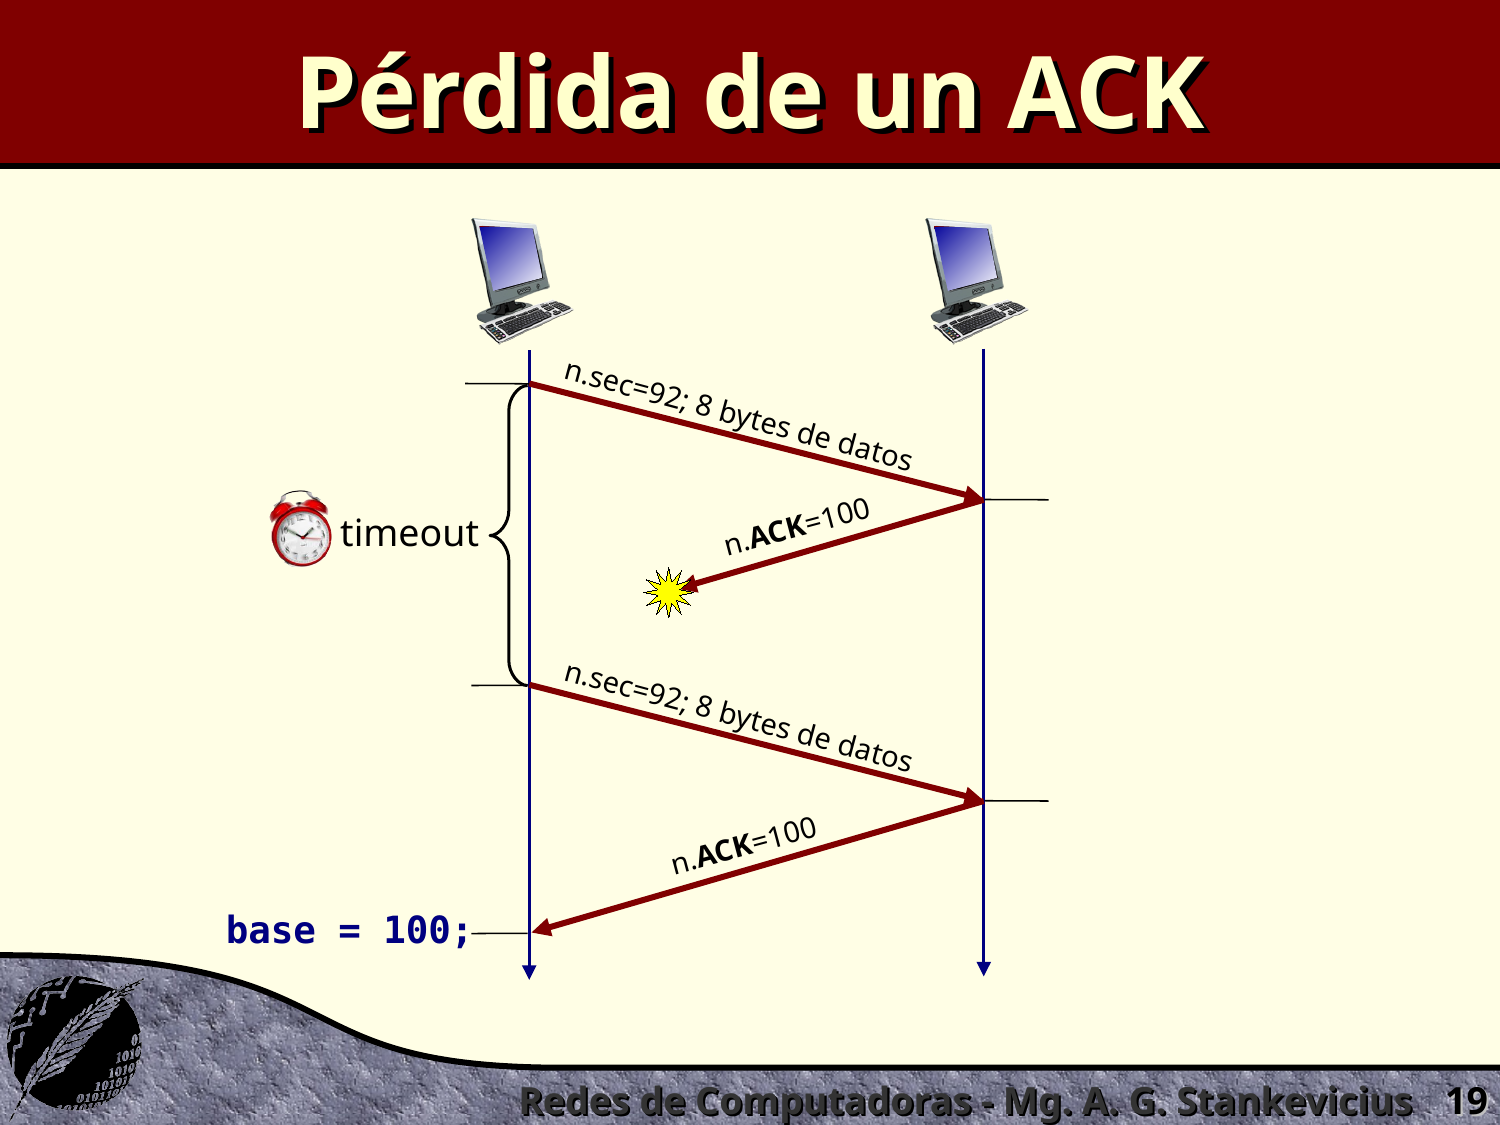

# Pérdida de un ACK
n.sec=92; 8 bytes de datos
timeout
n.ACK=100
n.sec=92; 8 bytes de datos
n.ACK=100
base = 100;
19